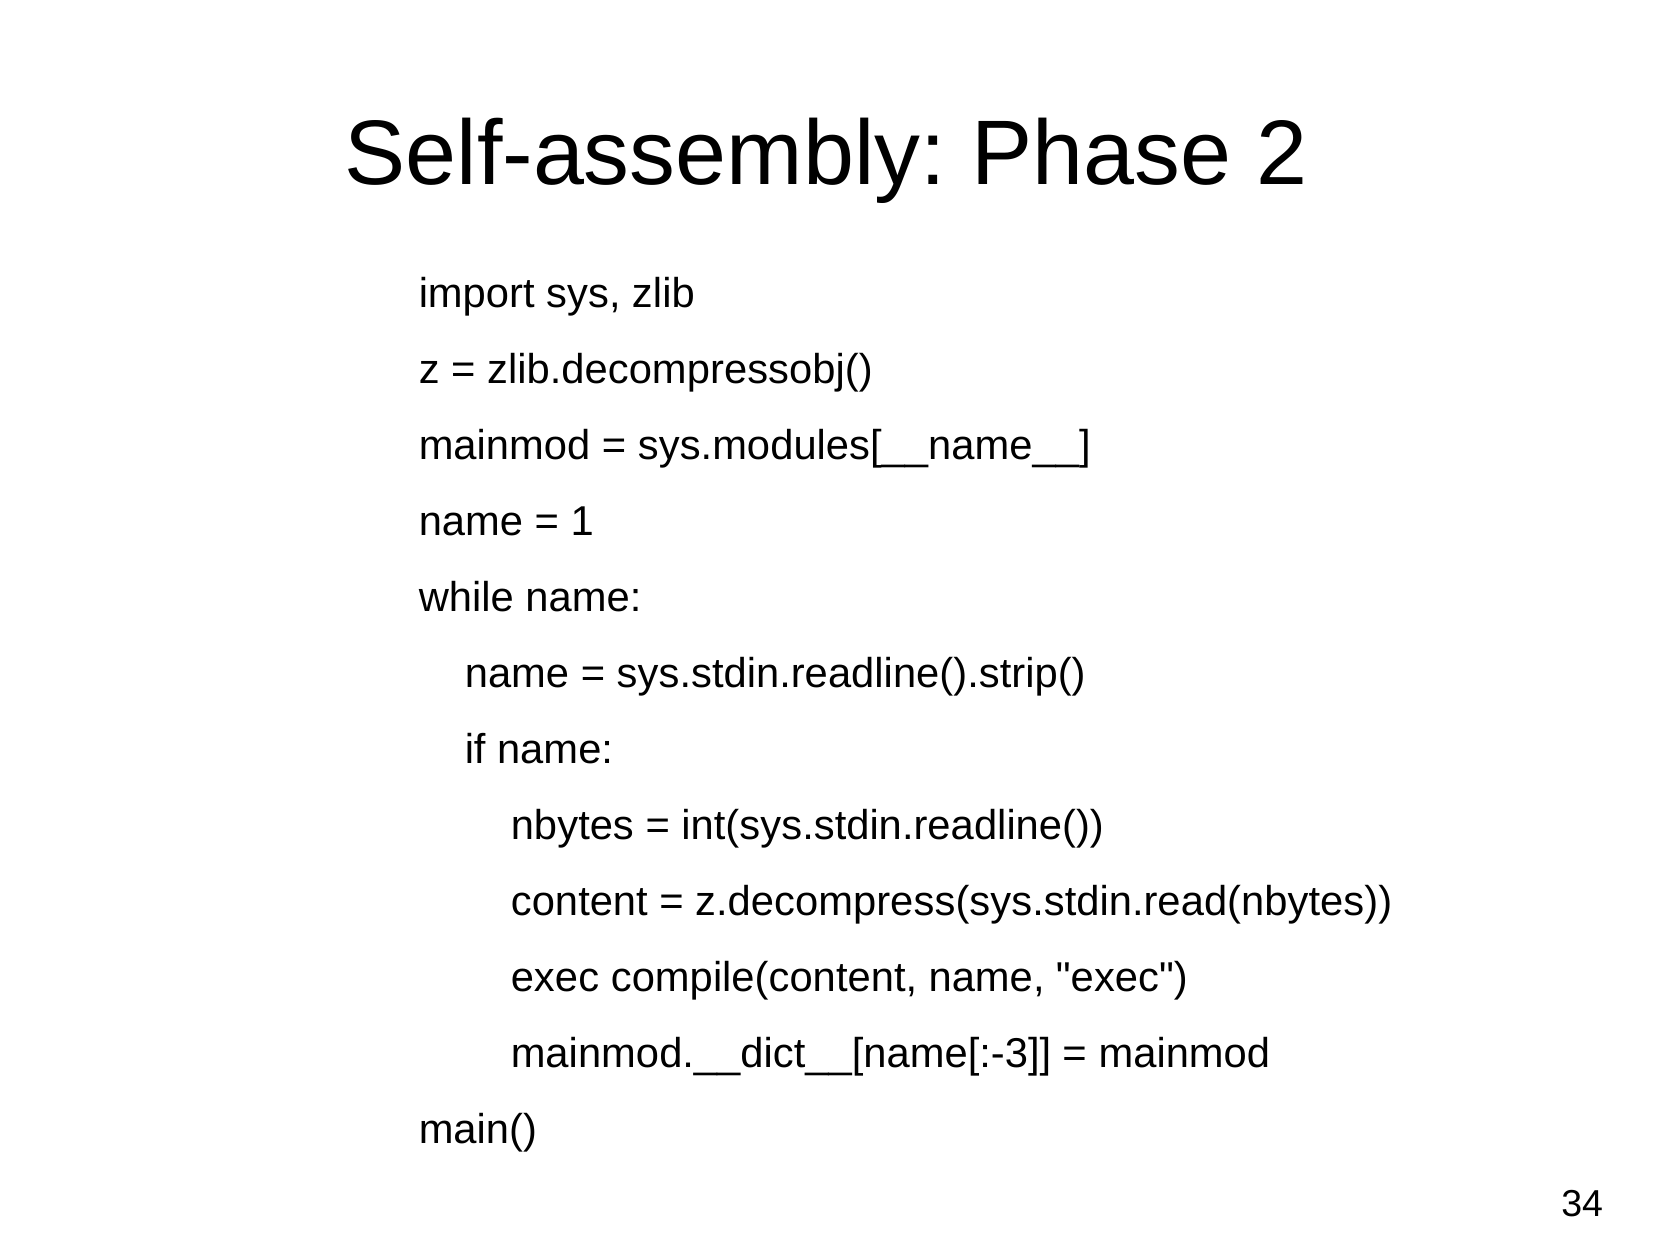

# Self-assembly: Phase 2
import sys, zlib
z = zlib.decompressobj()
mainmod = sys.modules[__name__]
name = 1
while name:
 name = sys.stdin.readline().strip()
 if name:
 nbytes = int(sys.stdin.readline())
 content = z.decompress(sys.stdin.read(nbytes))
 exec compile(content, name, "exec")
 mainmod.__dict__[name[:-3]] = mainmod
main()
34